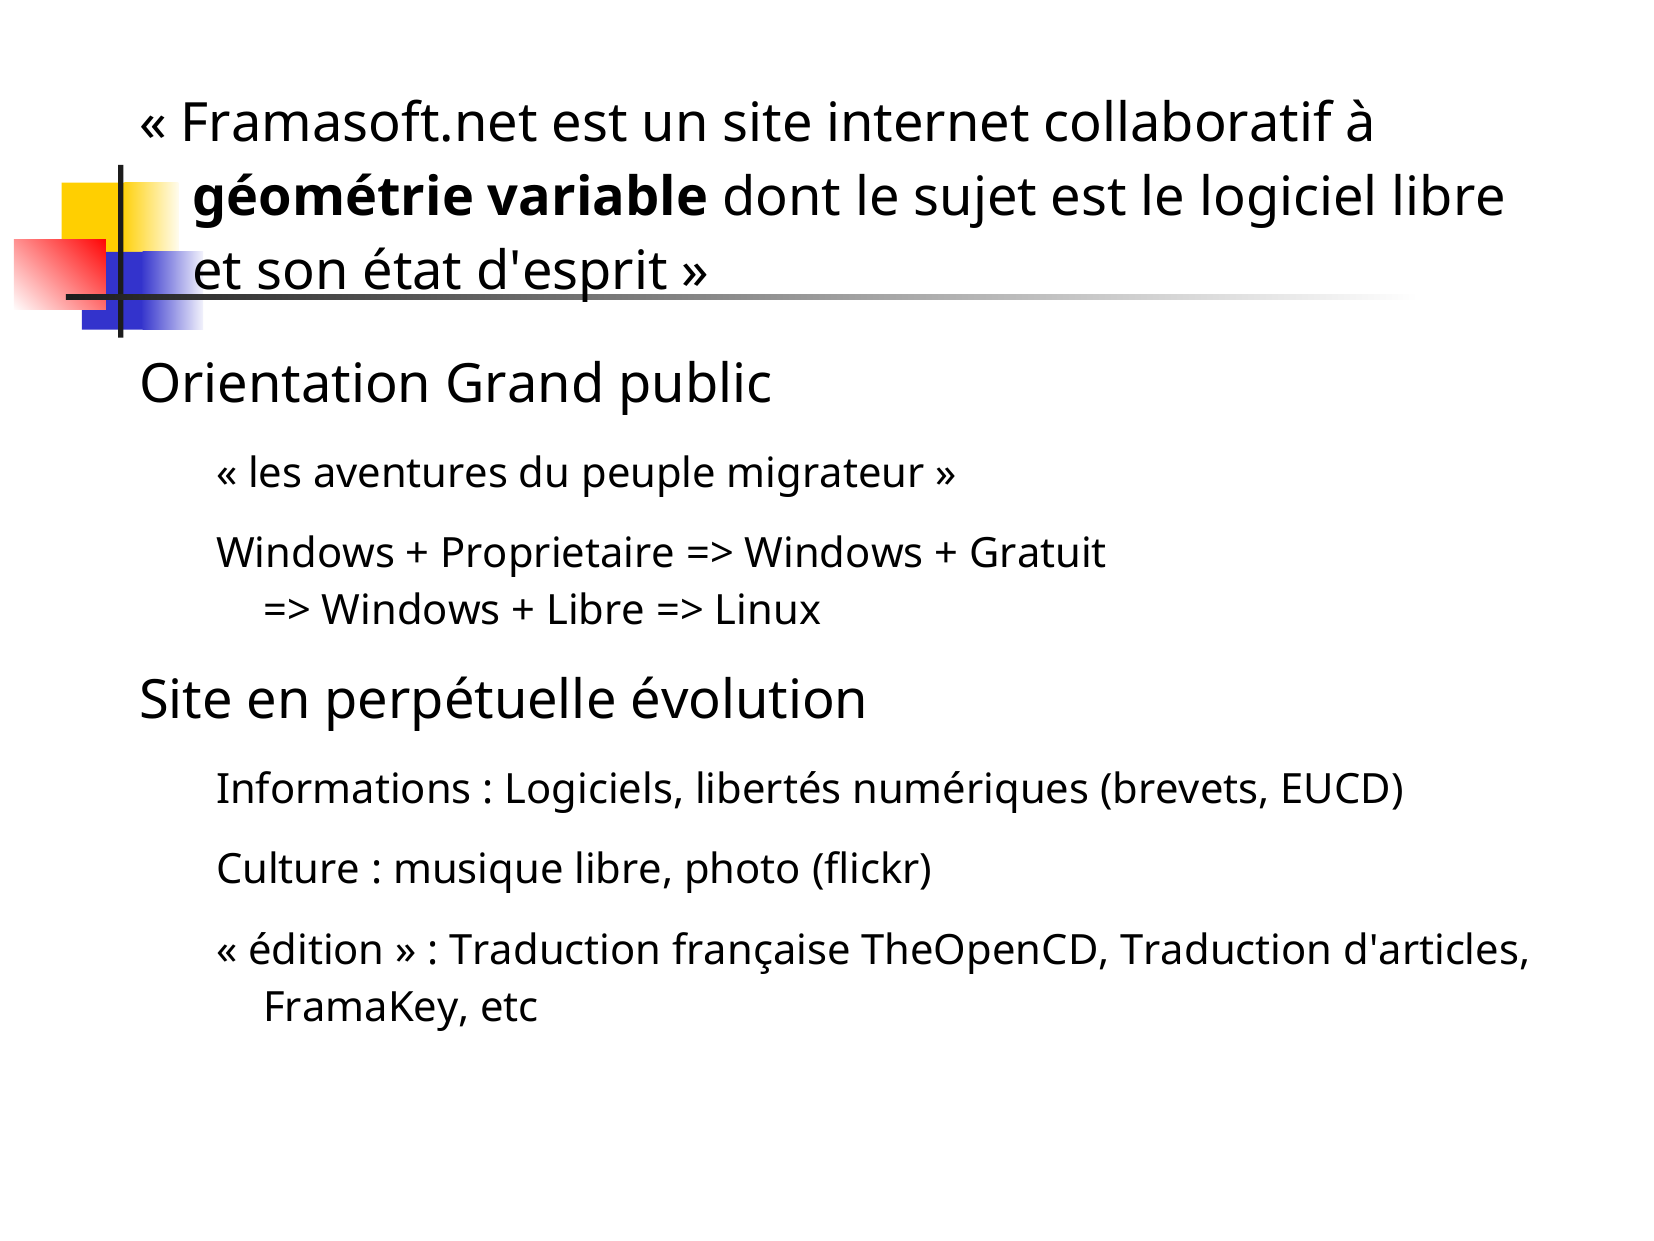

# « Framasoft.net est un site internet collaboratif à géométrie variable dont le sujet est le logiciel libre et son état d'esprit »
Orientation Grand public
« les aventures du peuple migrateur »
Windows + Proprietaire => Windows + Gratuit
=> Windows + Libre => Linux
Site en perpétuelle évolution
Informations : Logiciels, libertés numériques (brevets, EUCD)
Culture : musique libre, photo (flickr)
« édition » : Traduction française TheOpenCD, Traduction d'articles, FramaKey, etc